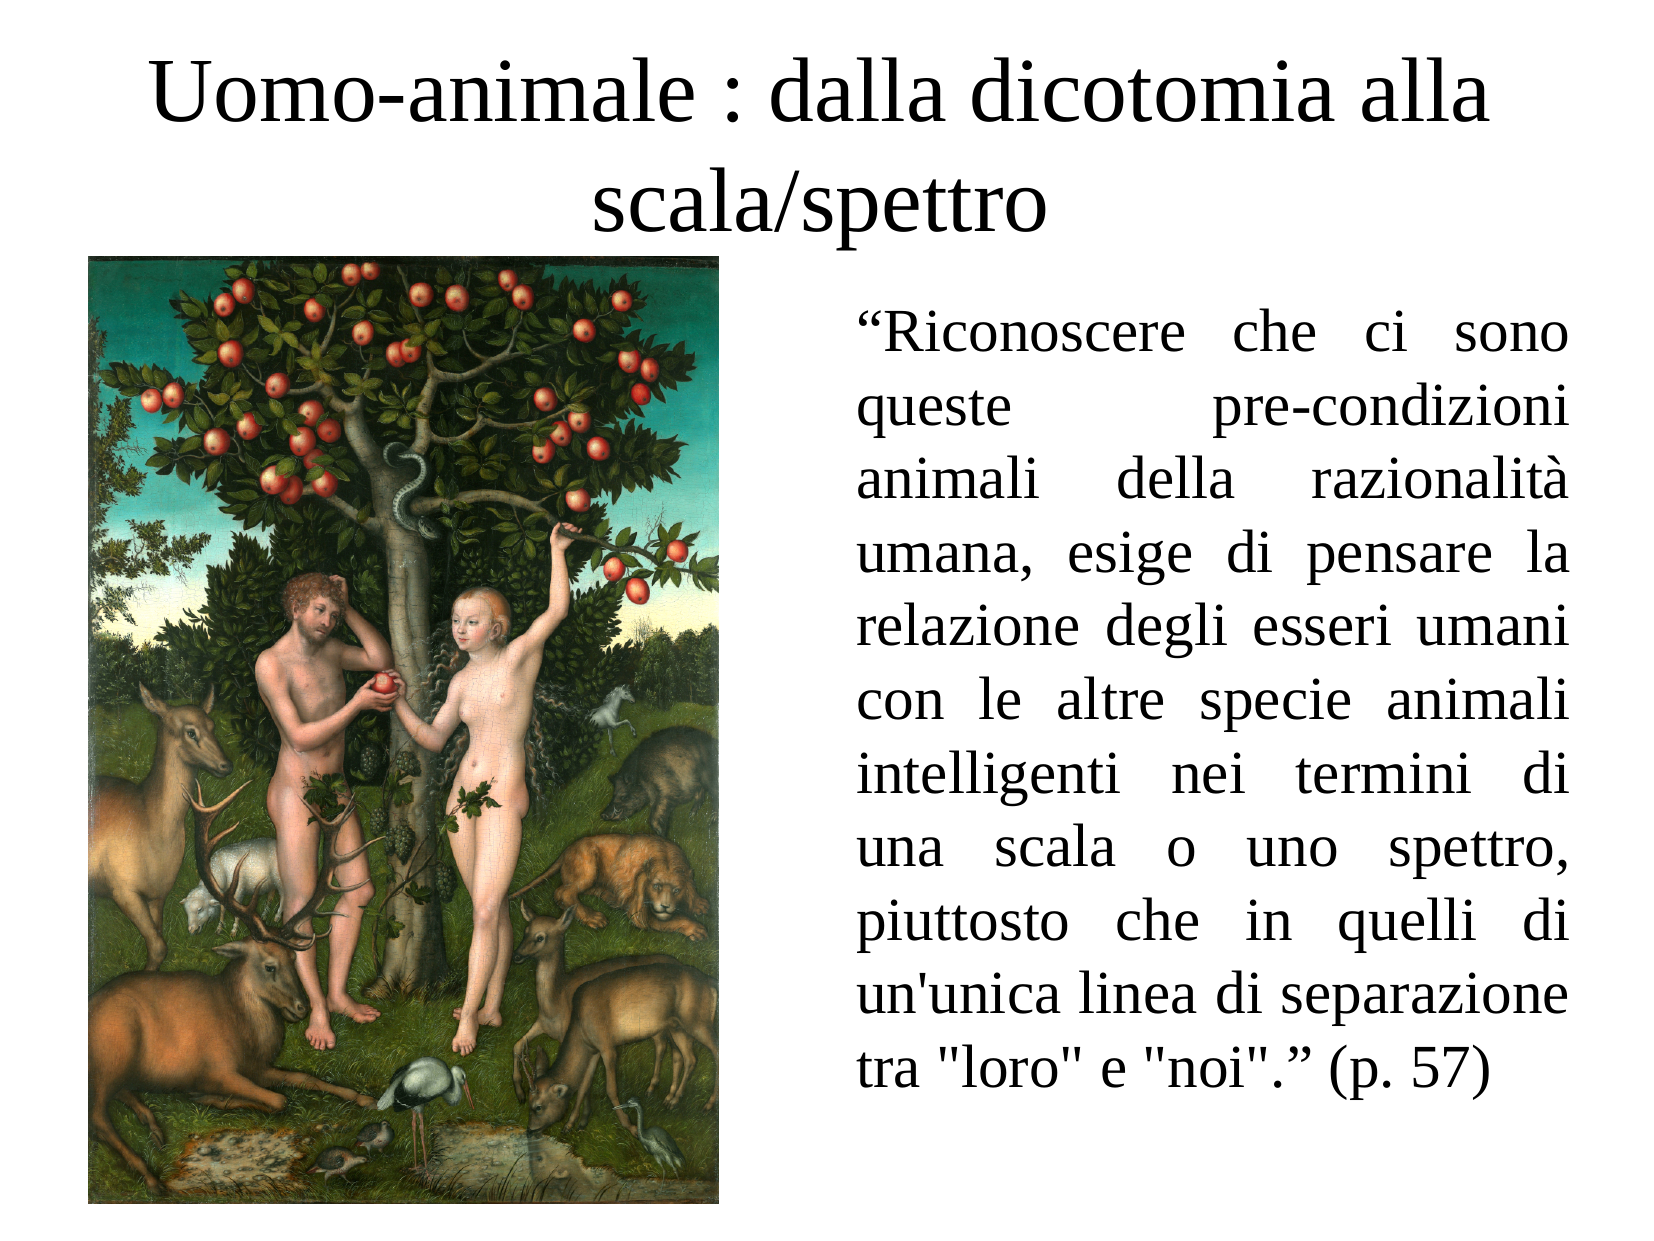

# Uomo-animale : dalla dicotomia alla scala/spettro
“Riconoscere che ci sono queste pre-condizioni animali della razionalità umana, esige di pensare la relazione degli esseri umani con le altre specie animali intelligenti nei termini di una scala o uno spettro, piuttosto che in quelli di un'unica linea di separazione tra "loro" e "noi".” (p. 57)